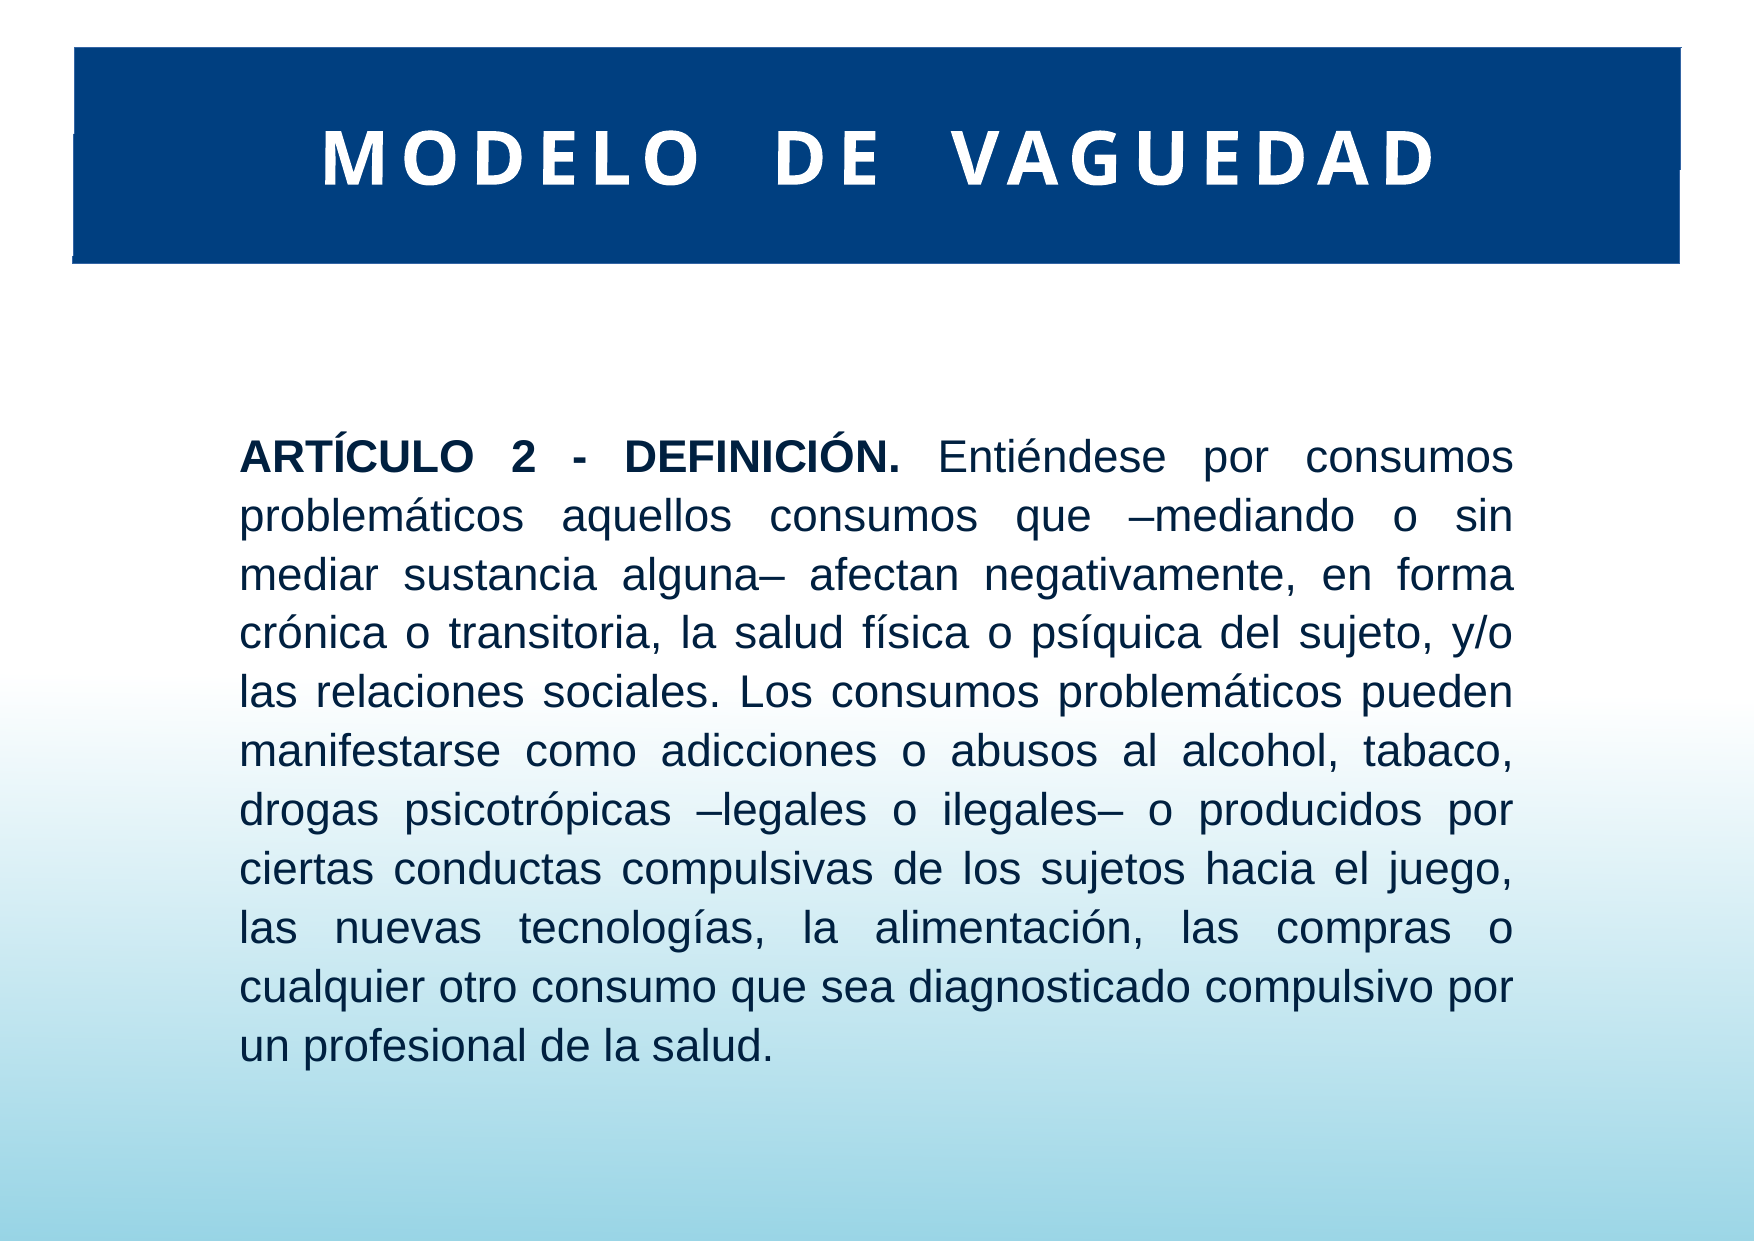

MODELO DE VAGUEDAD
ARTÍCULO 2 - DEFINICIÓN. Entiéndese por consumos problemáticos aquellos consumos que –mediando o sin mediar sustancia alguna– afectan negativamente, en forma crónica o transitoria, la salud física o psíquica del sujeto, y/o las relaciones sociales. Los consumos problemáticos pueden manifestarse como adicciones o abusos al alcohol, tabaco, drogas psicotrópicas –legales o ilegales– o producidos por ciertas conductas compulsivas de los sujetos hacia el juego, las nuevas tecnologías, la alimentación, las compras o cualquier otro consumo que sea diagnosticado compulsivo por un profesional de la salud.